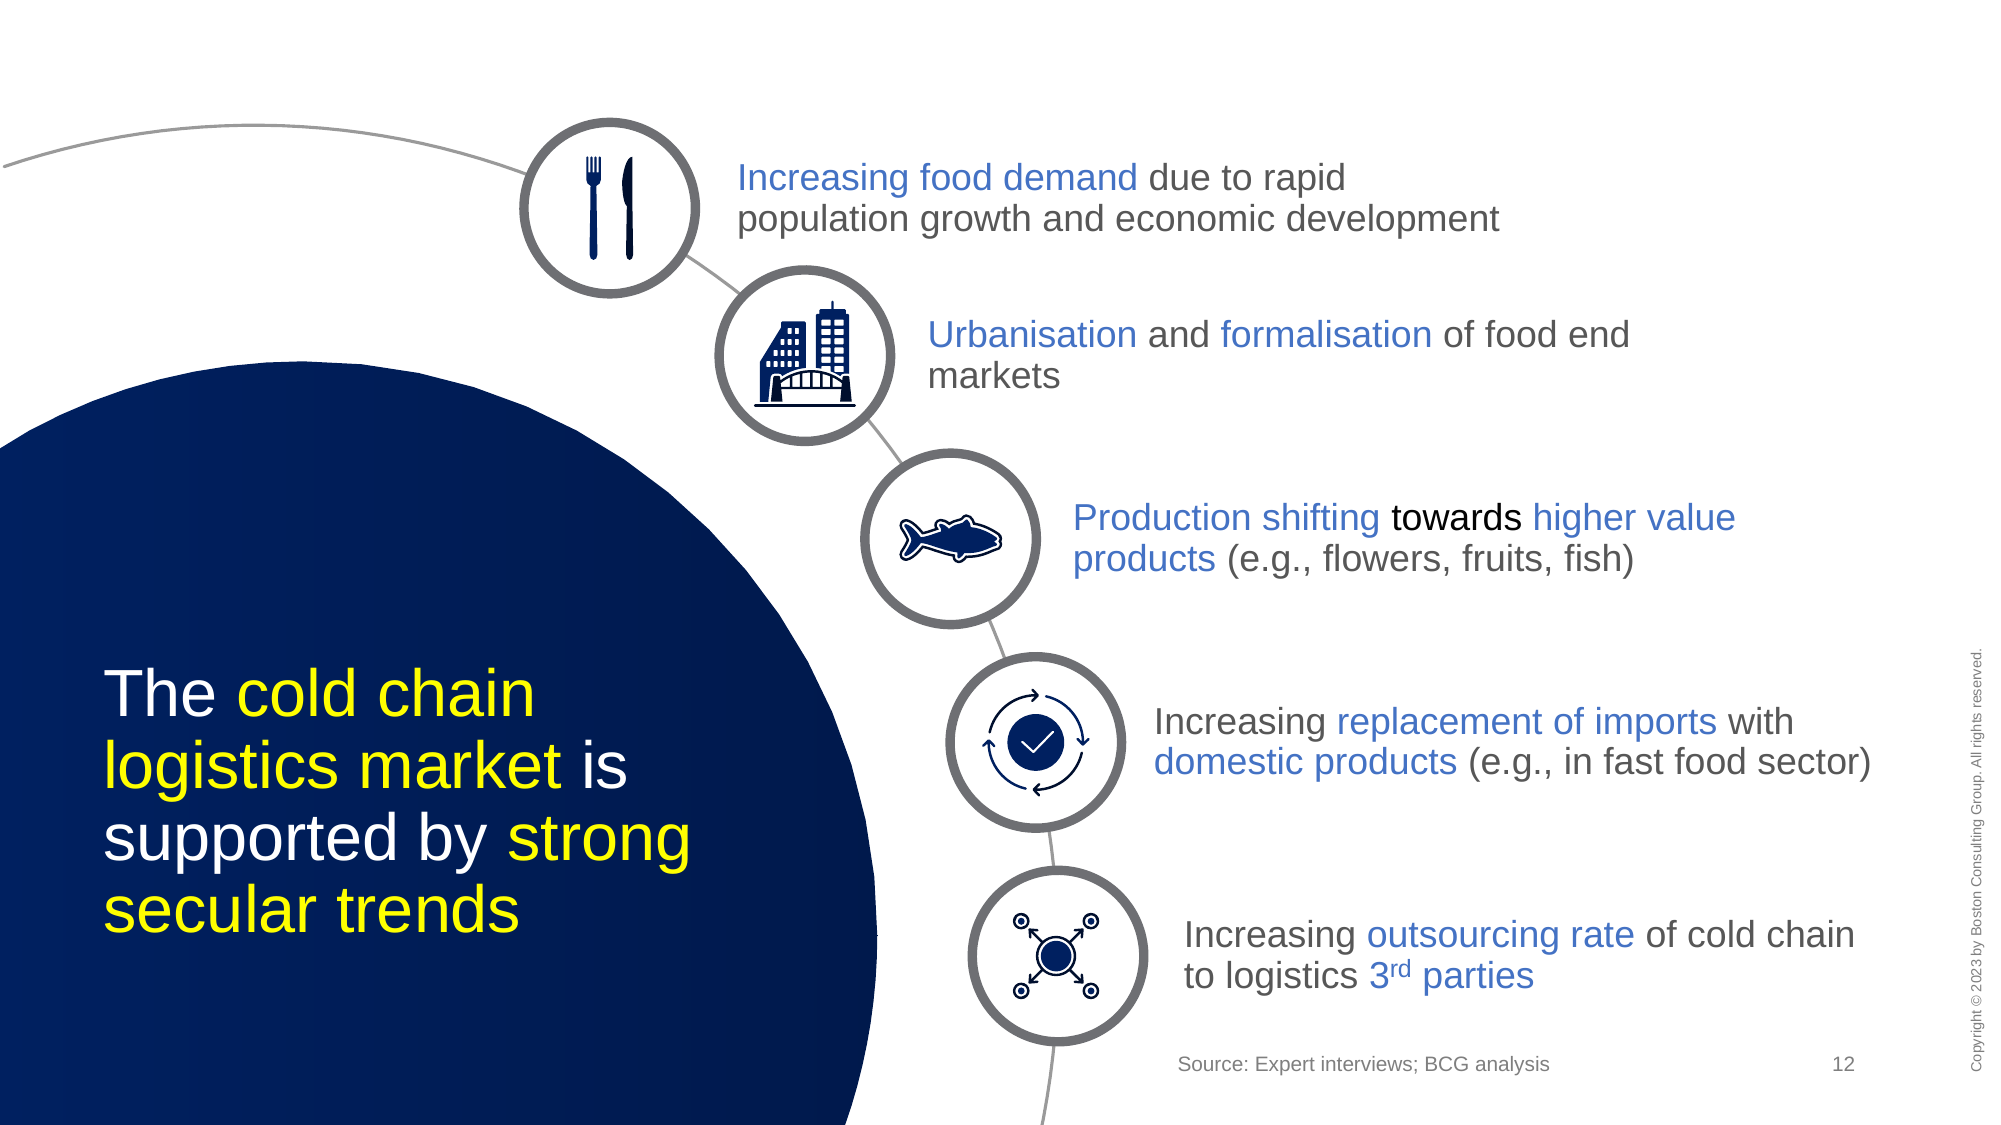

Increasing food demand due to rapid population growth and economic development
Urbanisation and formalisation of food end markets
Production shifting towards higher value products (e.g., flowers, fruits, fish)
The cold chain logistics market is supported by strong secular trends
Increasing replacement of imports with domestic products (e.g., in fast food sector)
Increasing outsourcing rate of cold chain to logistics 3rd parties
Source: Expert interviews; BCG analysis